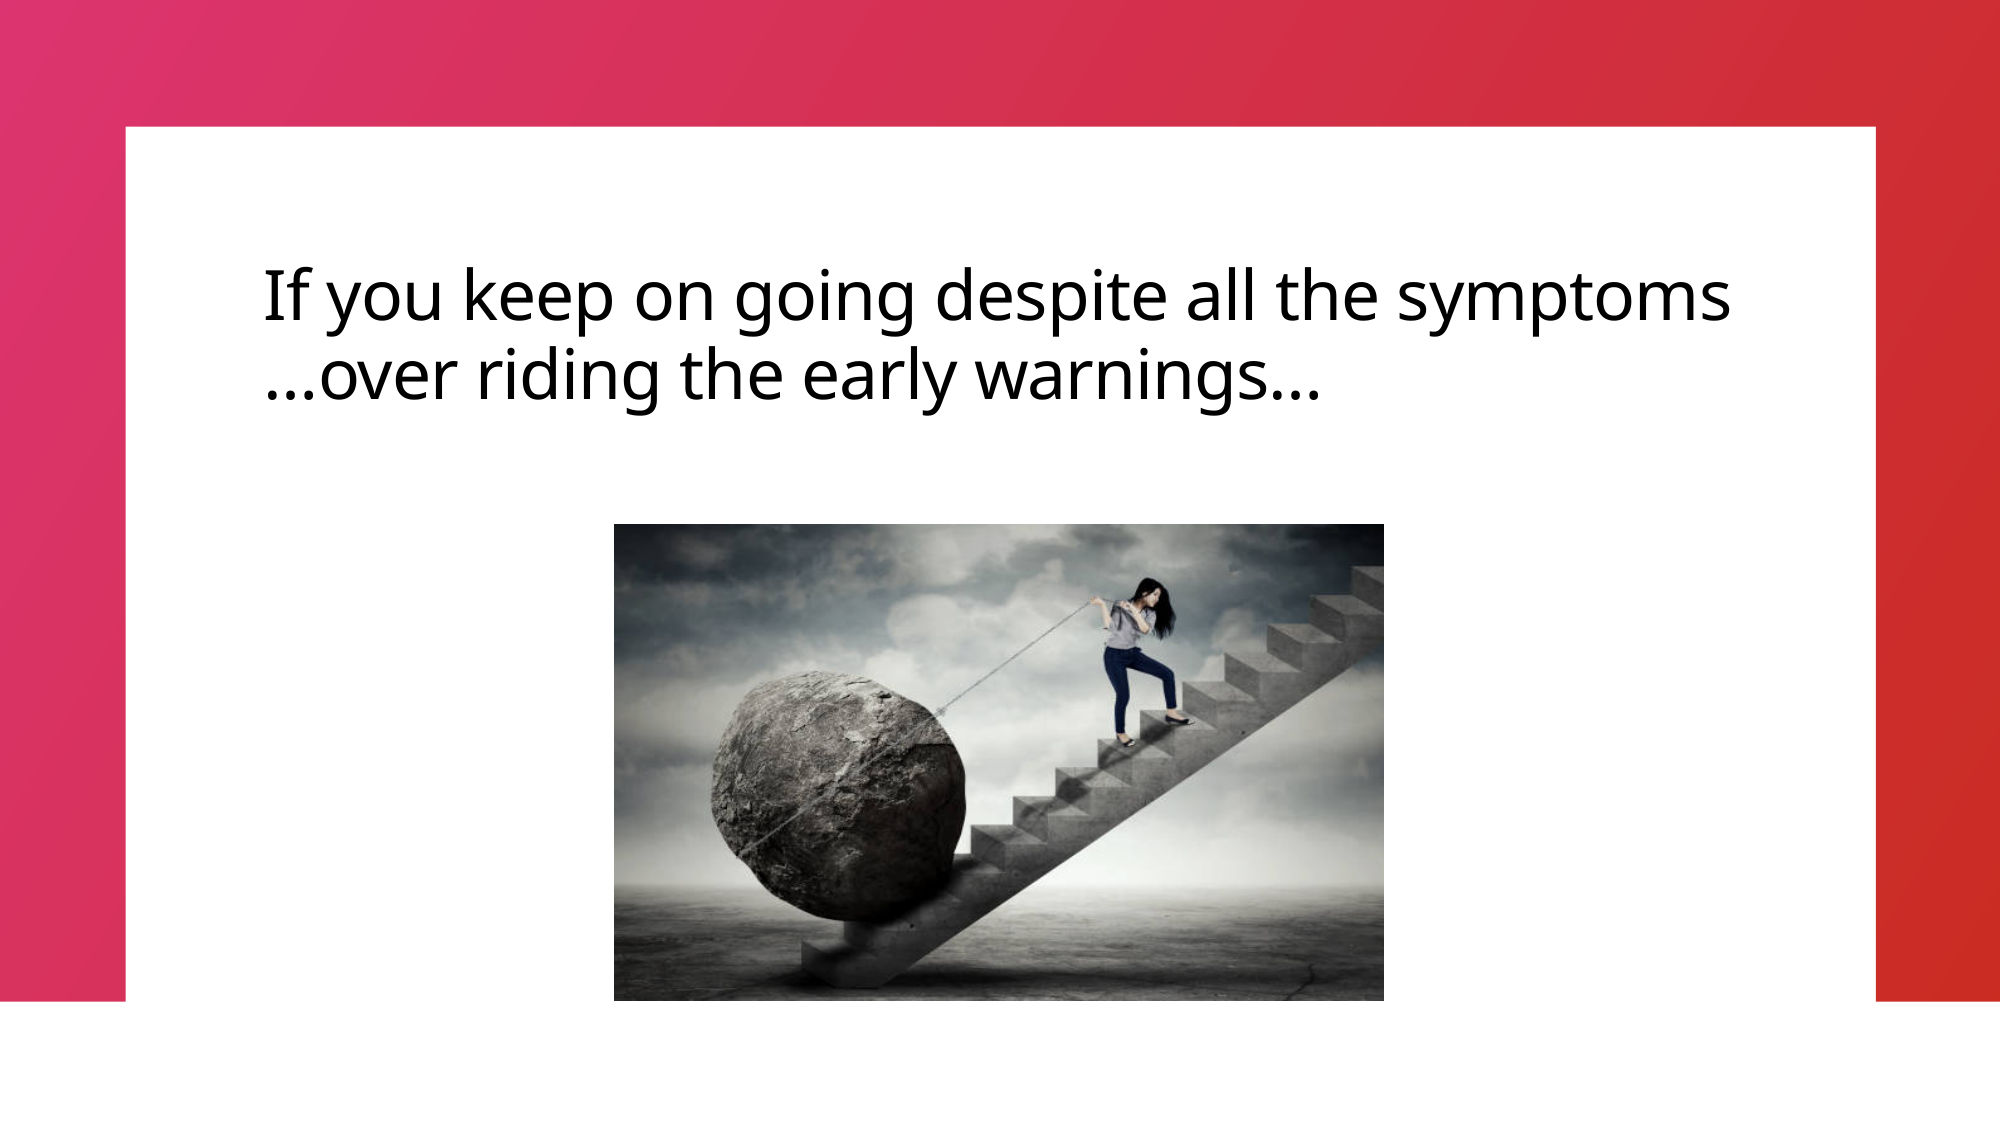

# If you keep on going despite all the symptoms …over riding the early warnings…